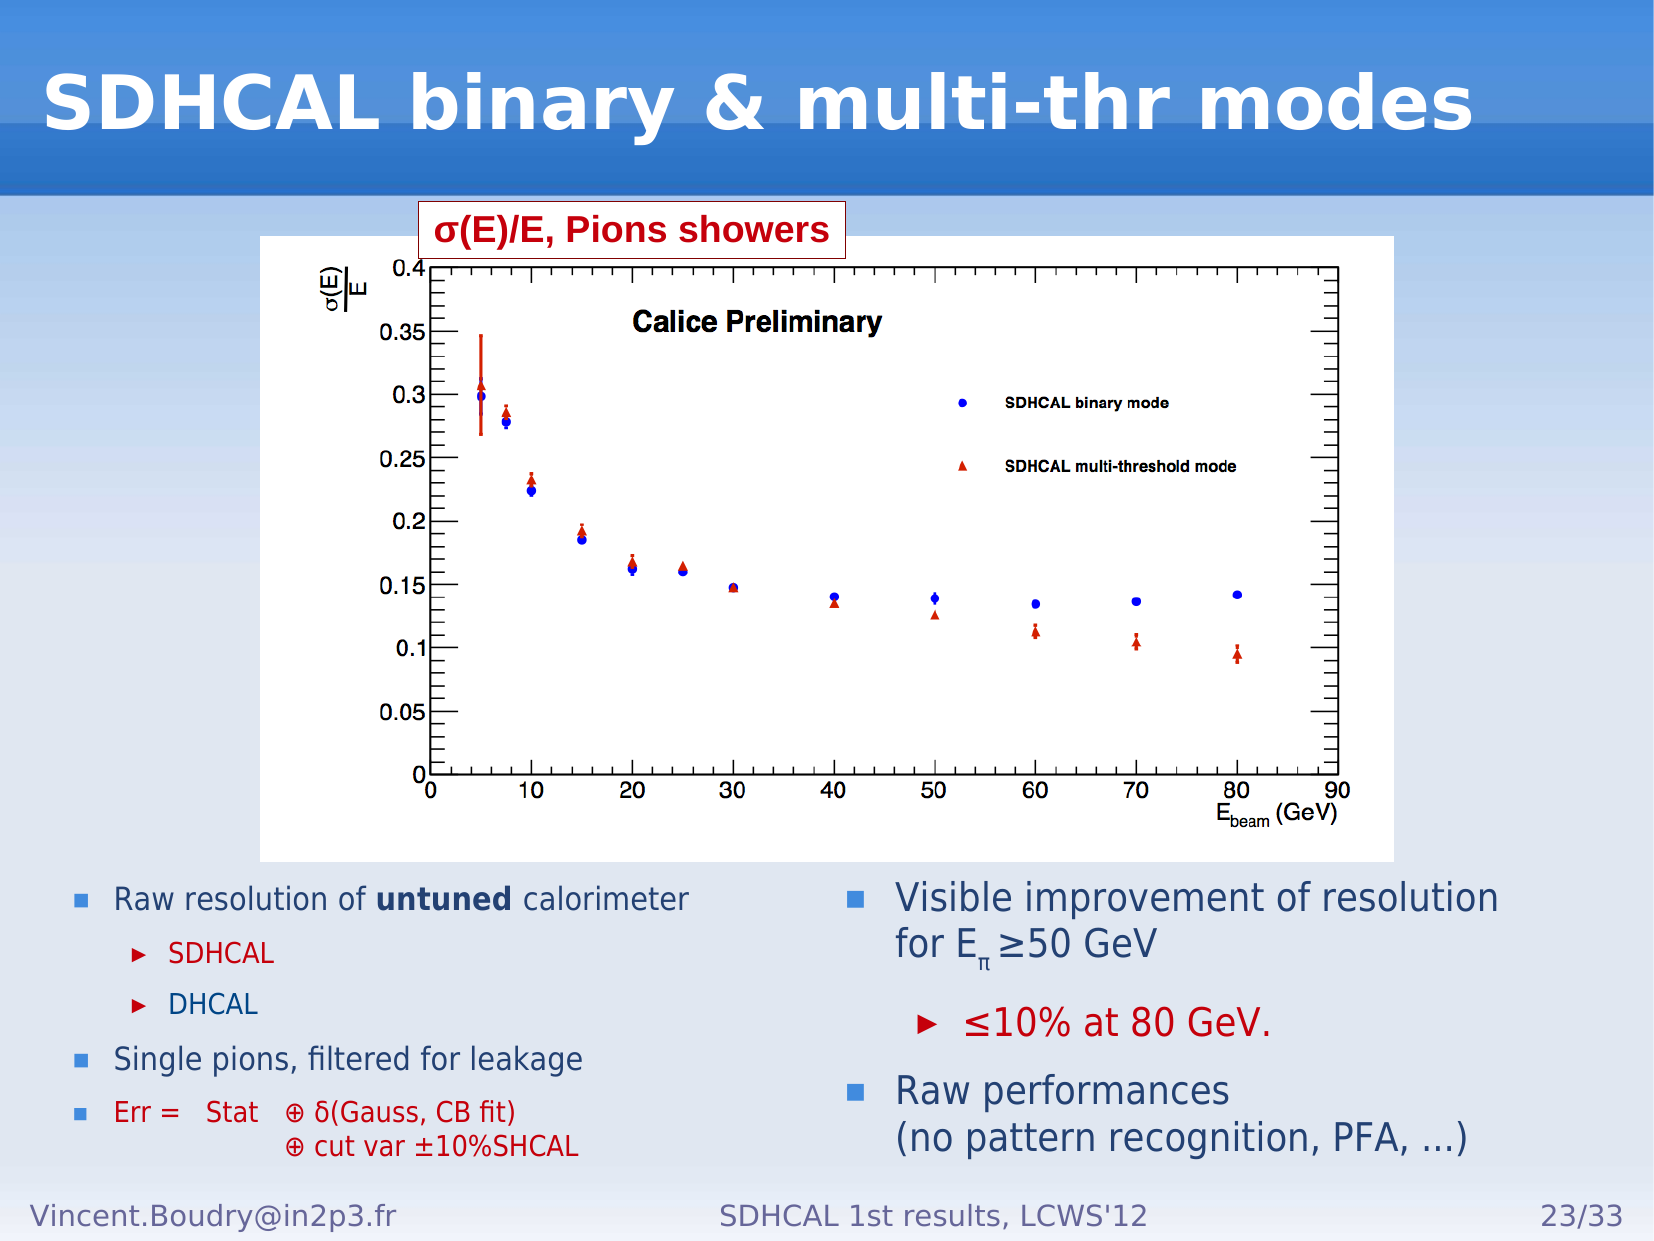

# SDHCAL binary & multi-thr modes
σ(E)/E, Pions showers
Visible improvement of resolution
for Eπ ≥50 GeV
≤10% at 80 GeV.
Raw performances
(no pattern recognition, PFA, ...)
Raw resolution of untuned calorimeter
SDHCAL
DHCAL
Single pions, filtered for leakage
Err = Stat	⊕ δ(Gauss, CB fit)
		 		⊕ cut var ±10%SHCAL
Vincent.Boudry@in2p3.fr
SDHCAL 1st results, LCWS'12
23